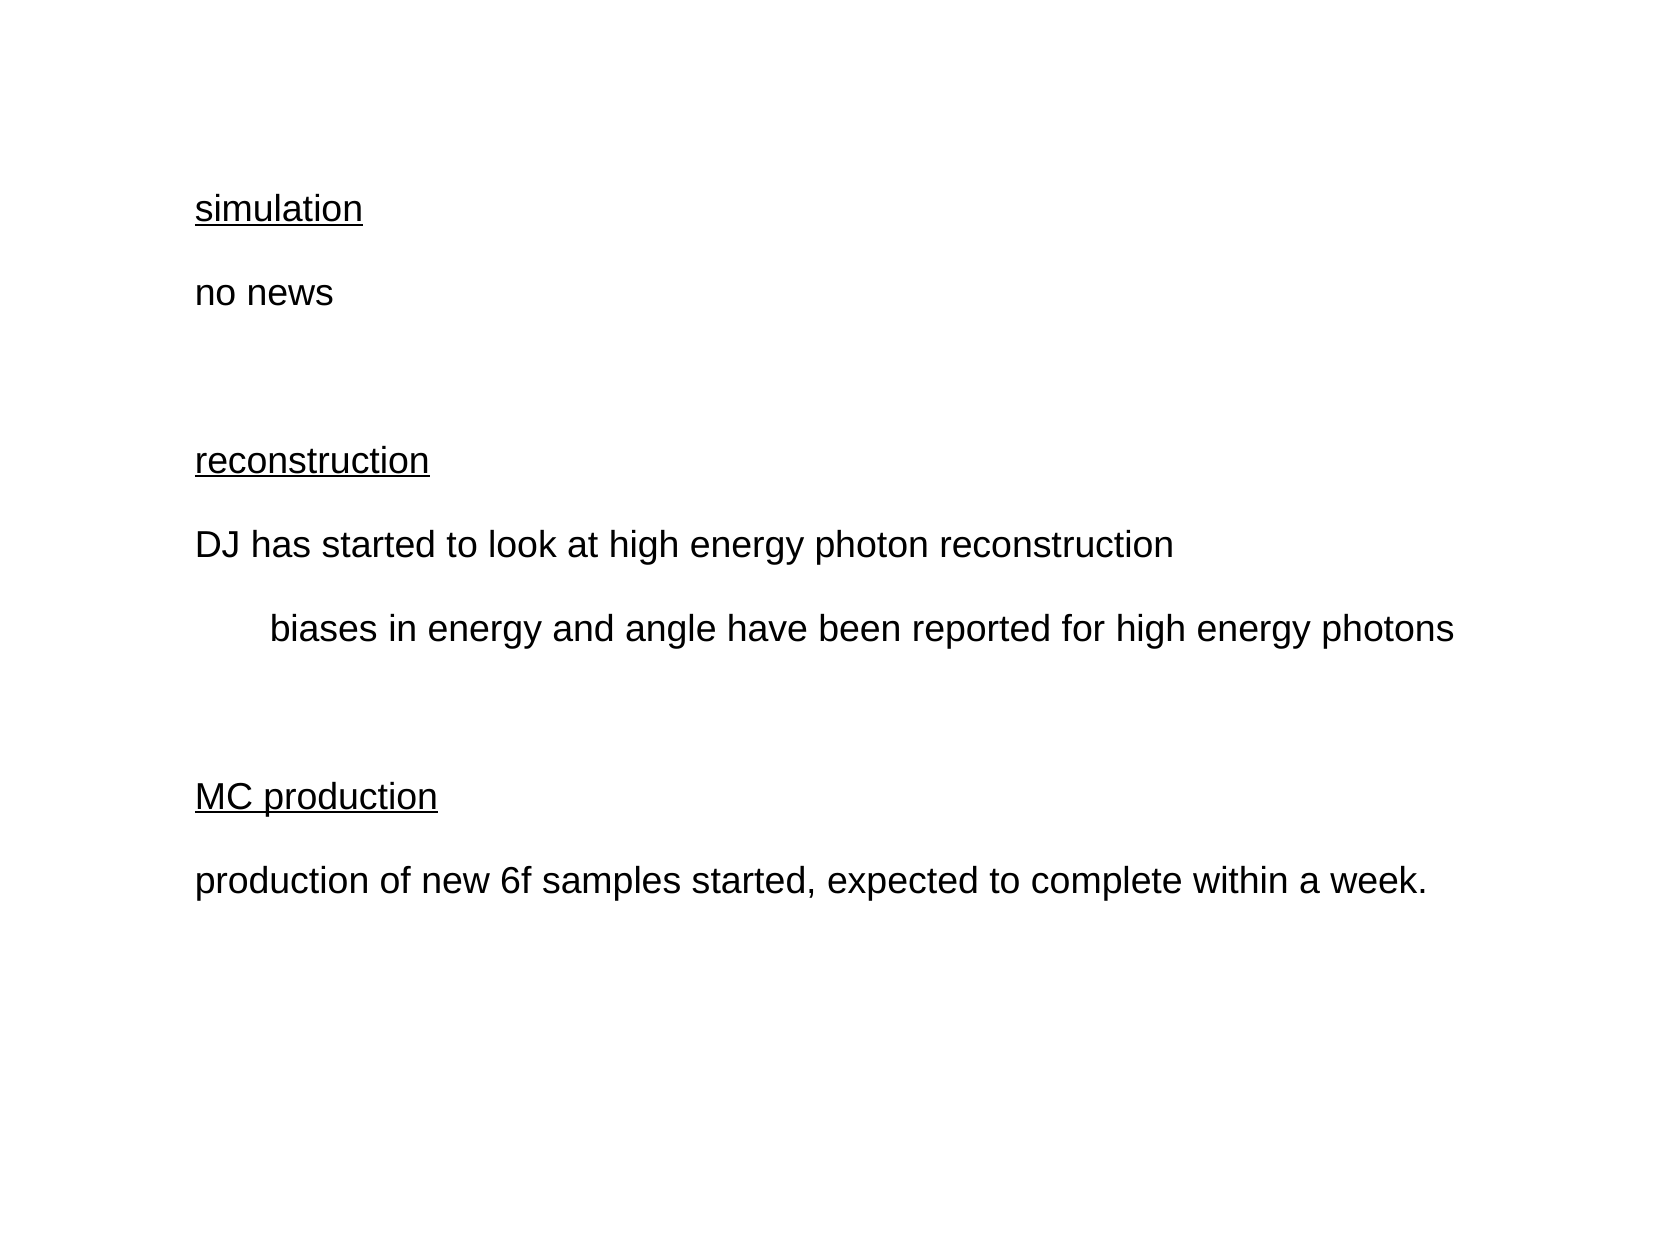

simulation
no news
reconstruction
DJ has started to look at high energy photon reconstruction
	biases in energy and angle have been reported for high energy photons
MC production
production of new 6f samples started, expected to complete within a week.